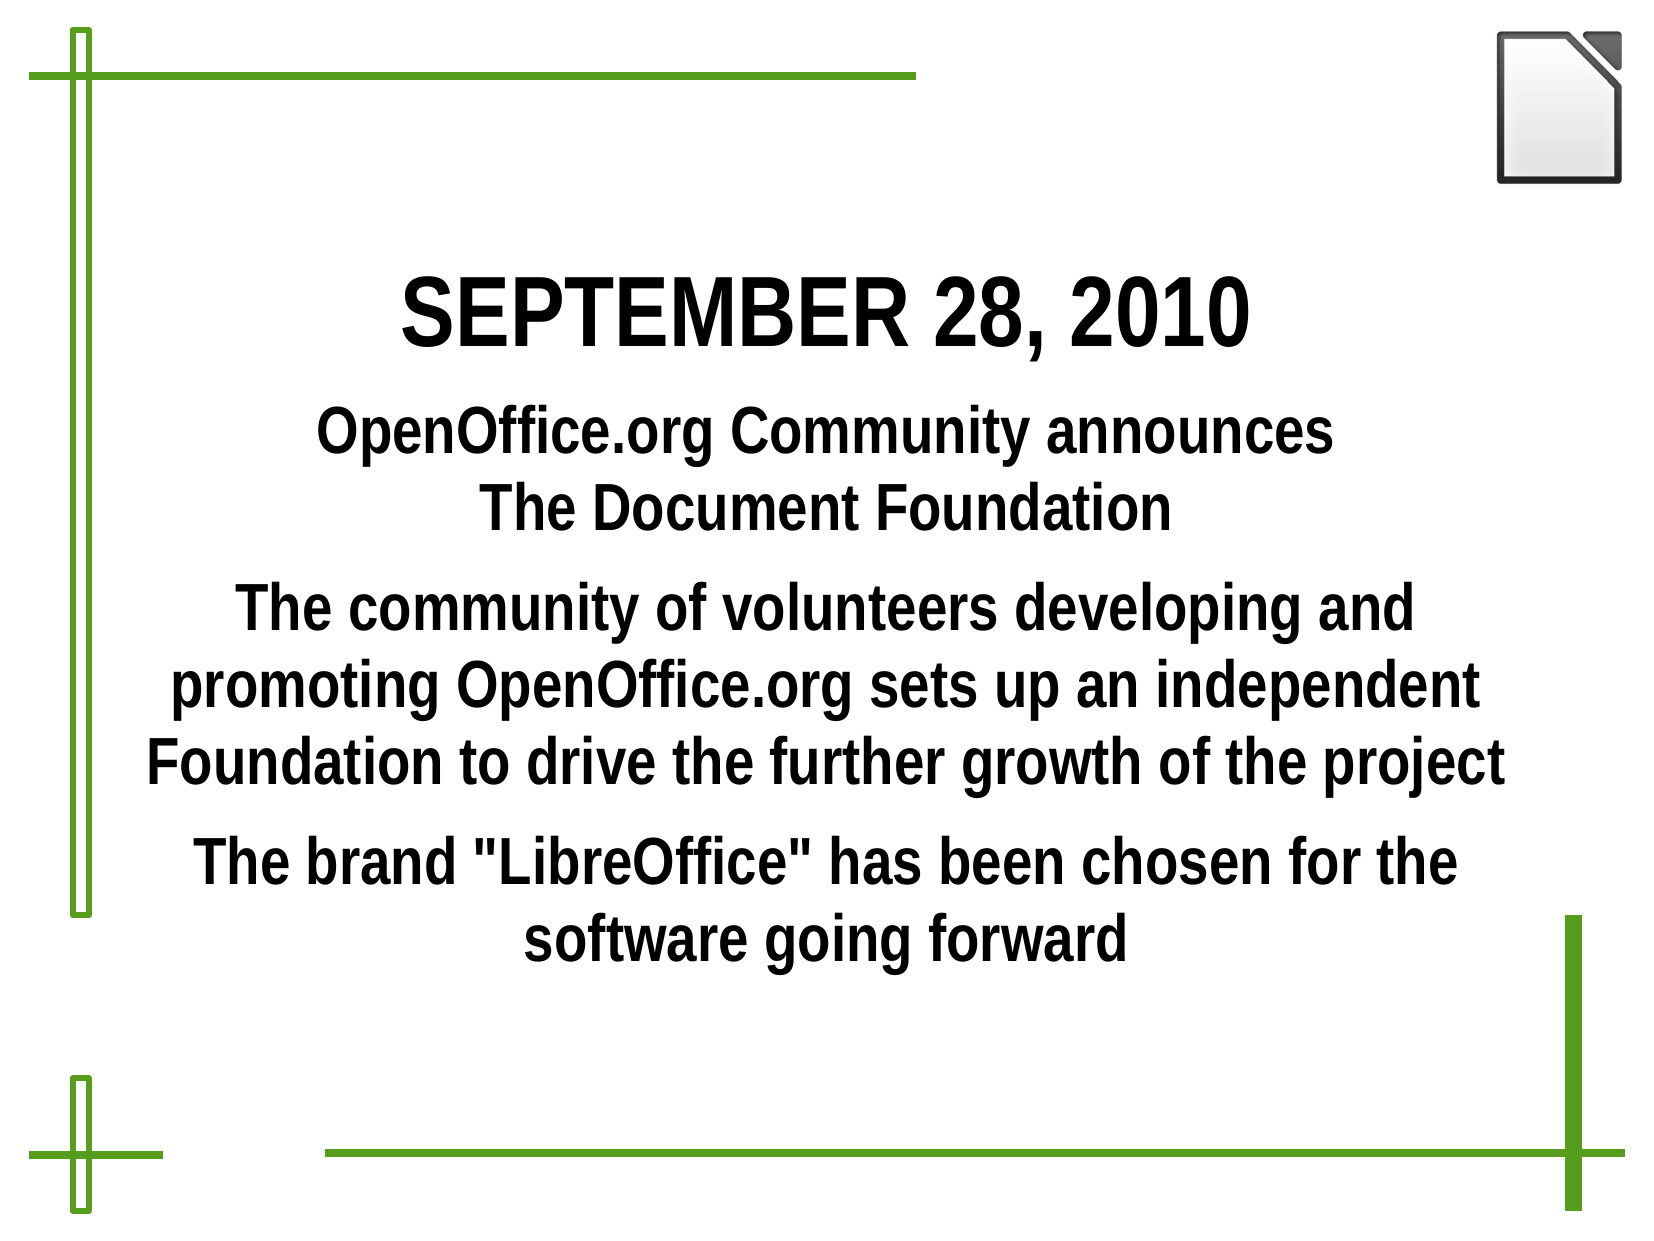

# SEPTEMBER 28, 2010
OpenOffice.org Community announces
The Document Foundation
The community of volunteers developing and promoting OpenOffice.org sets up an independent Foundation to drive the further growth of the project
The brand "LibreOffice" has been chosen for the software going forward